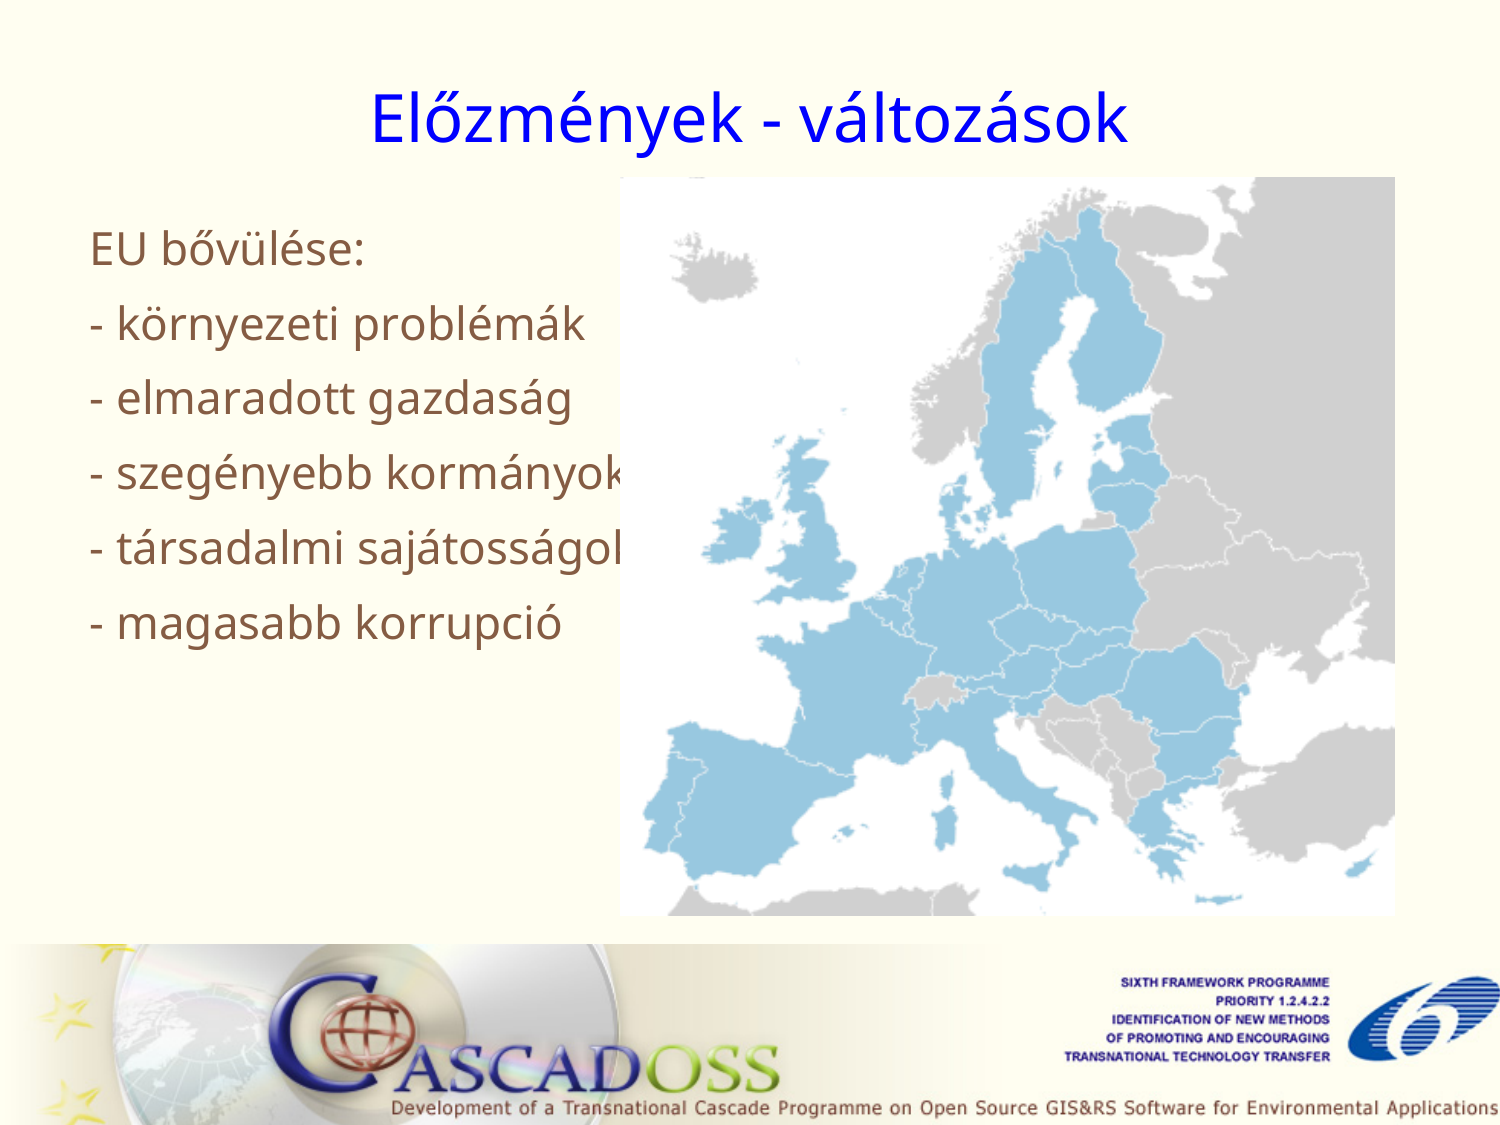

# Előzmények - változások
EU bővülése:
- környezeti problémák
- elmaradott gazdaság
- szegényebb kormányok
- társadalmi sajátosságok
- magasabb korrupció